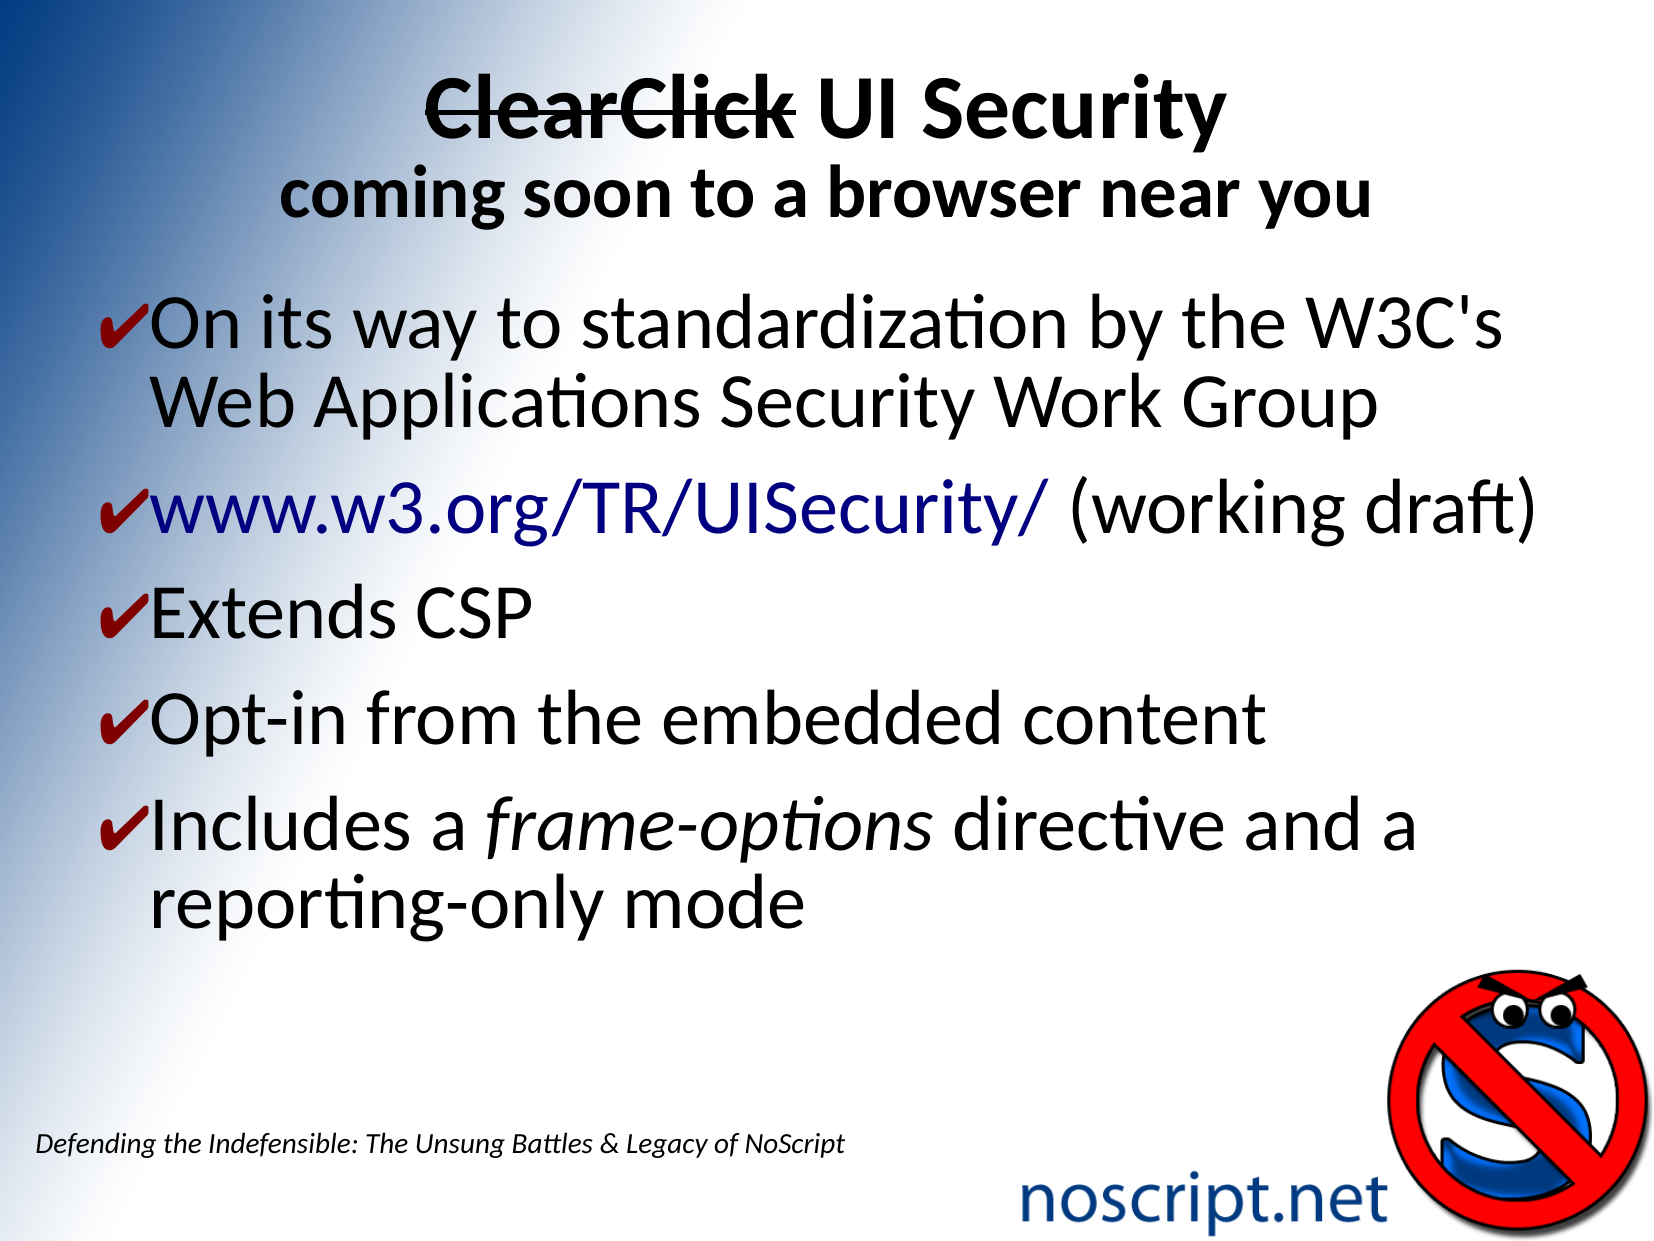

# ClearClick UI Security coming soon to a browser near you
On its way to standardization by the W3C's Web Applications Security Work Group
www.w3.org/TR/UISecurity/ (working draft)
Extends CSP
Opt-in from the embedded content
Includes a frame-options directive and a reporting-only mode
Defending the Indefensible: The Unsung Battles & Legacy of NoScript